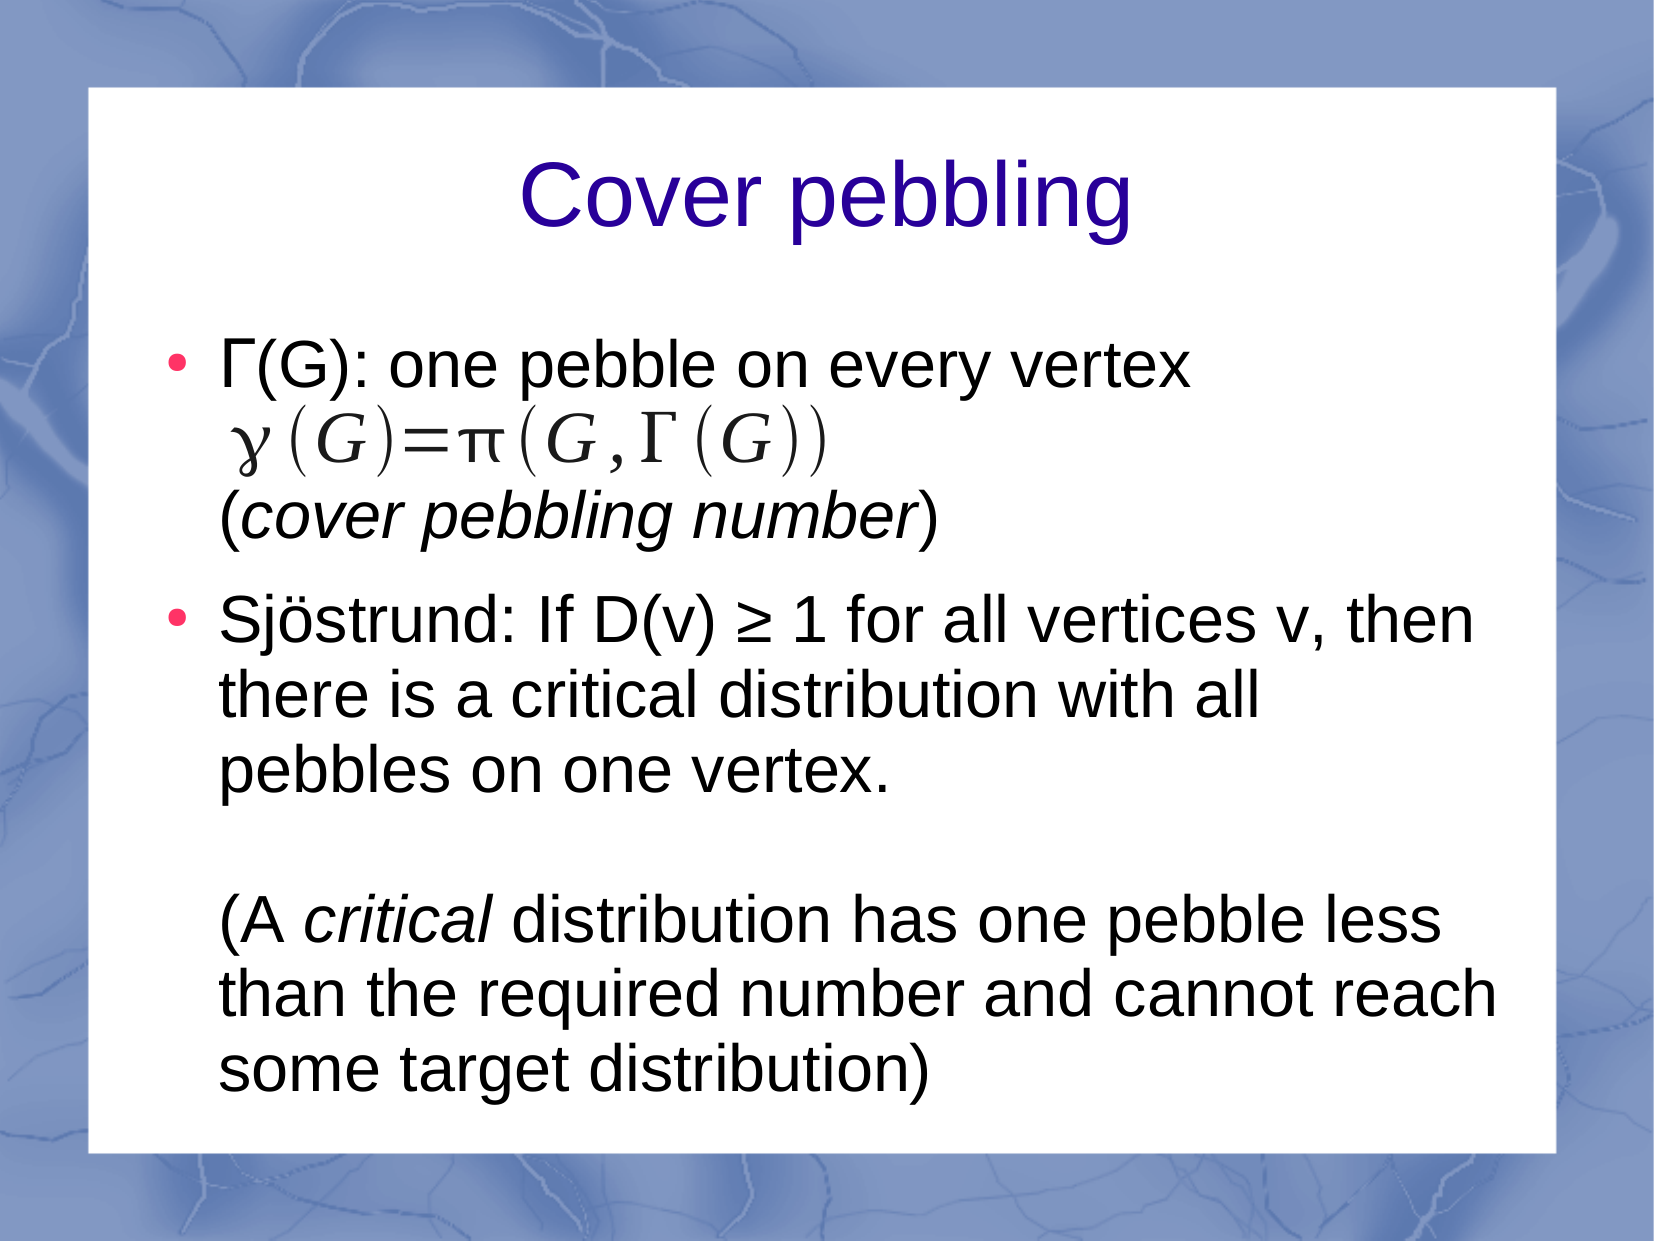

# Cover pebbling
Γ(G): one pebble on every vertex
(cover pebbling number)
Sjöstrund: If D(v) ≥ 1 for all vertices v, then there is a critical distribution with all pebbles on one vertex.
(A critical distribution has one pebble less than the required number and cannot reach some target distribution)